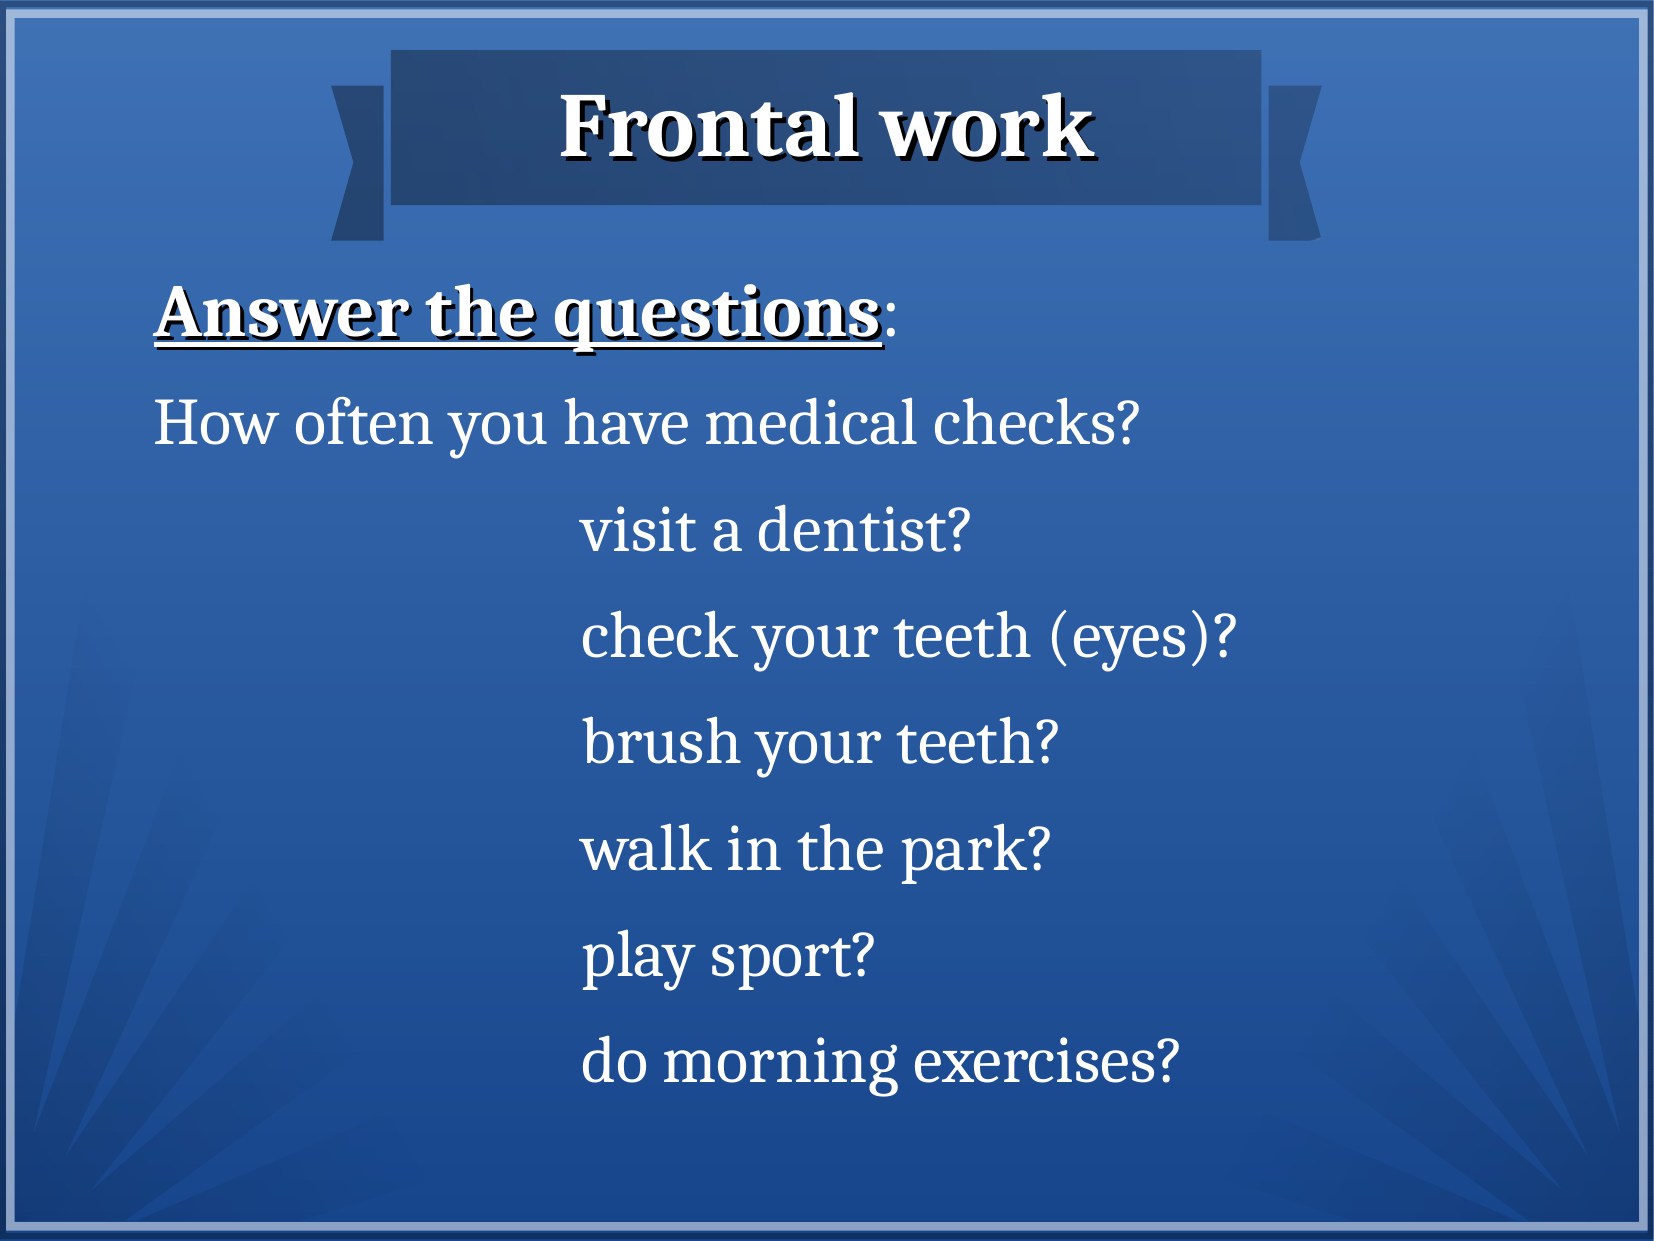

# Frontal work
Answer the questions:
How often you have medical checks?
 visit a dentist?
 check your teeth (eyes)?
 brush your teeth?
 walk in the park?
 play sport?
 do morning exercises?